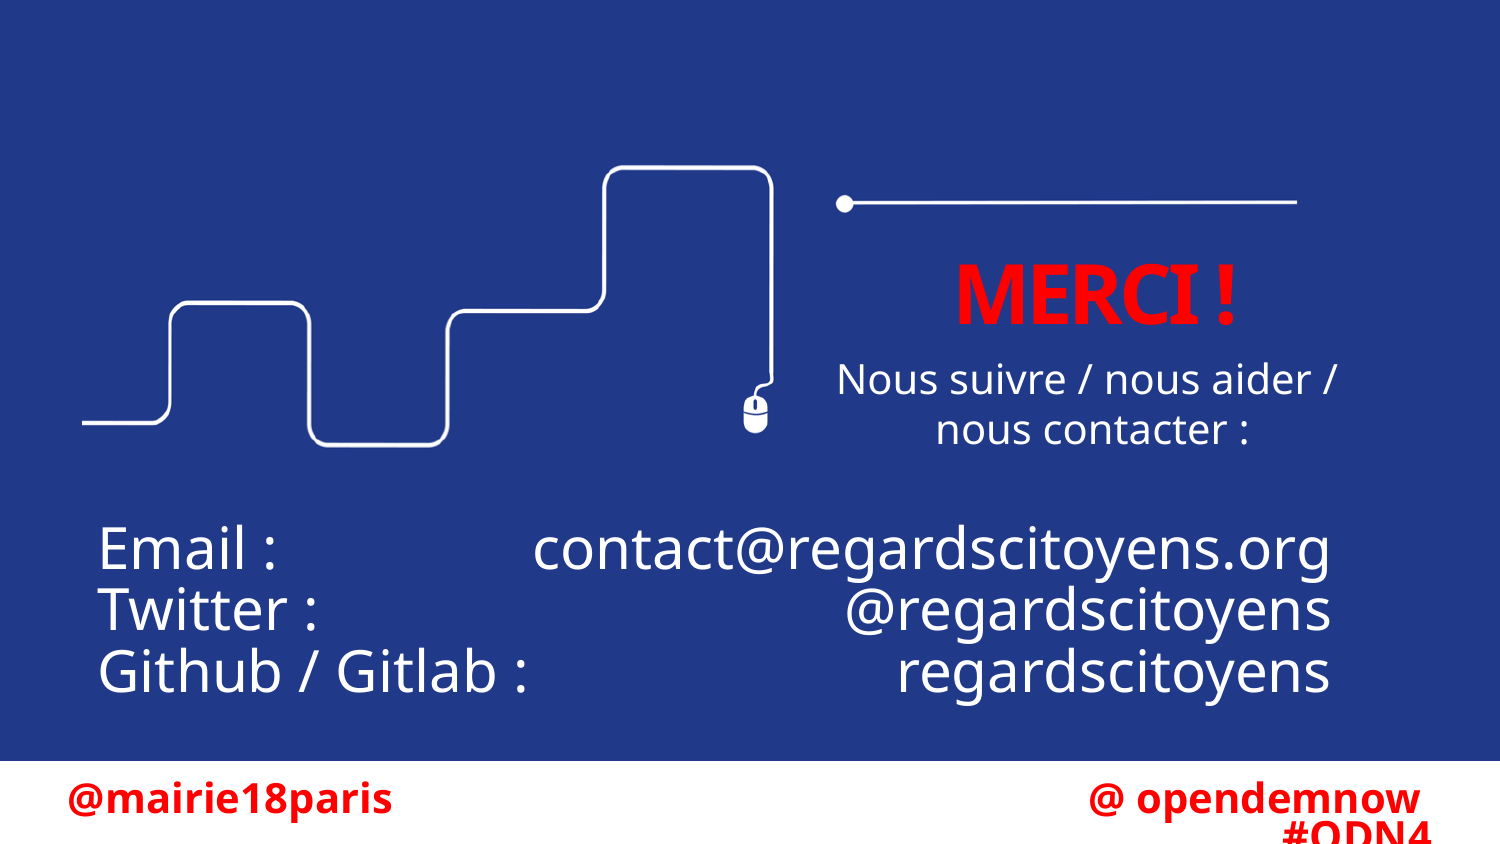

# MERCI !
Nous suivre / nous aider /
nous contacter :
Email :
Twitter :
Github / Gitlab :
contact@regardscitoyens.org
@regardscitoyens
regardscitoyens